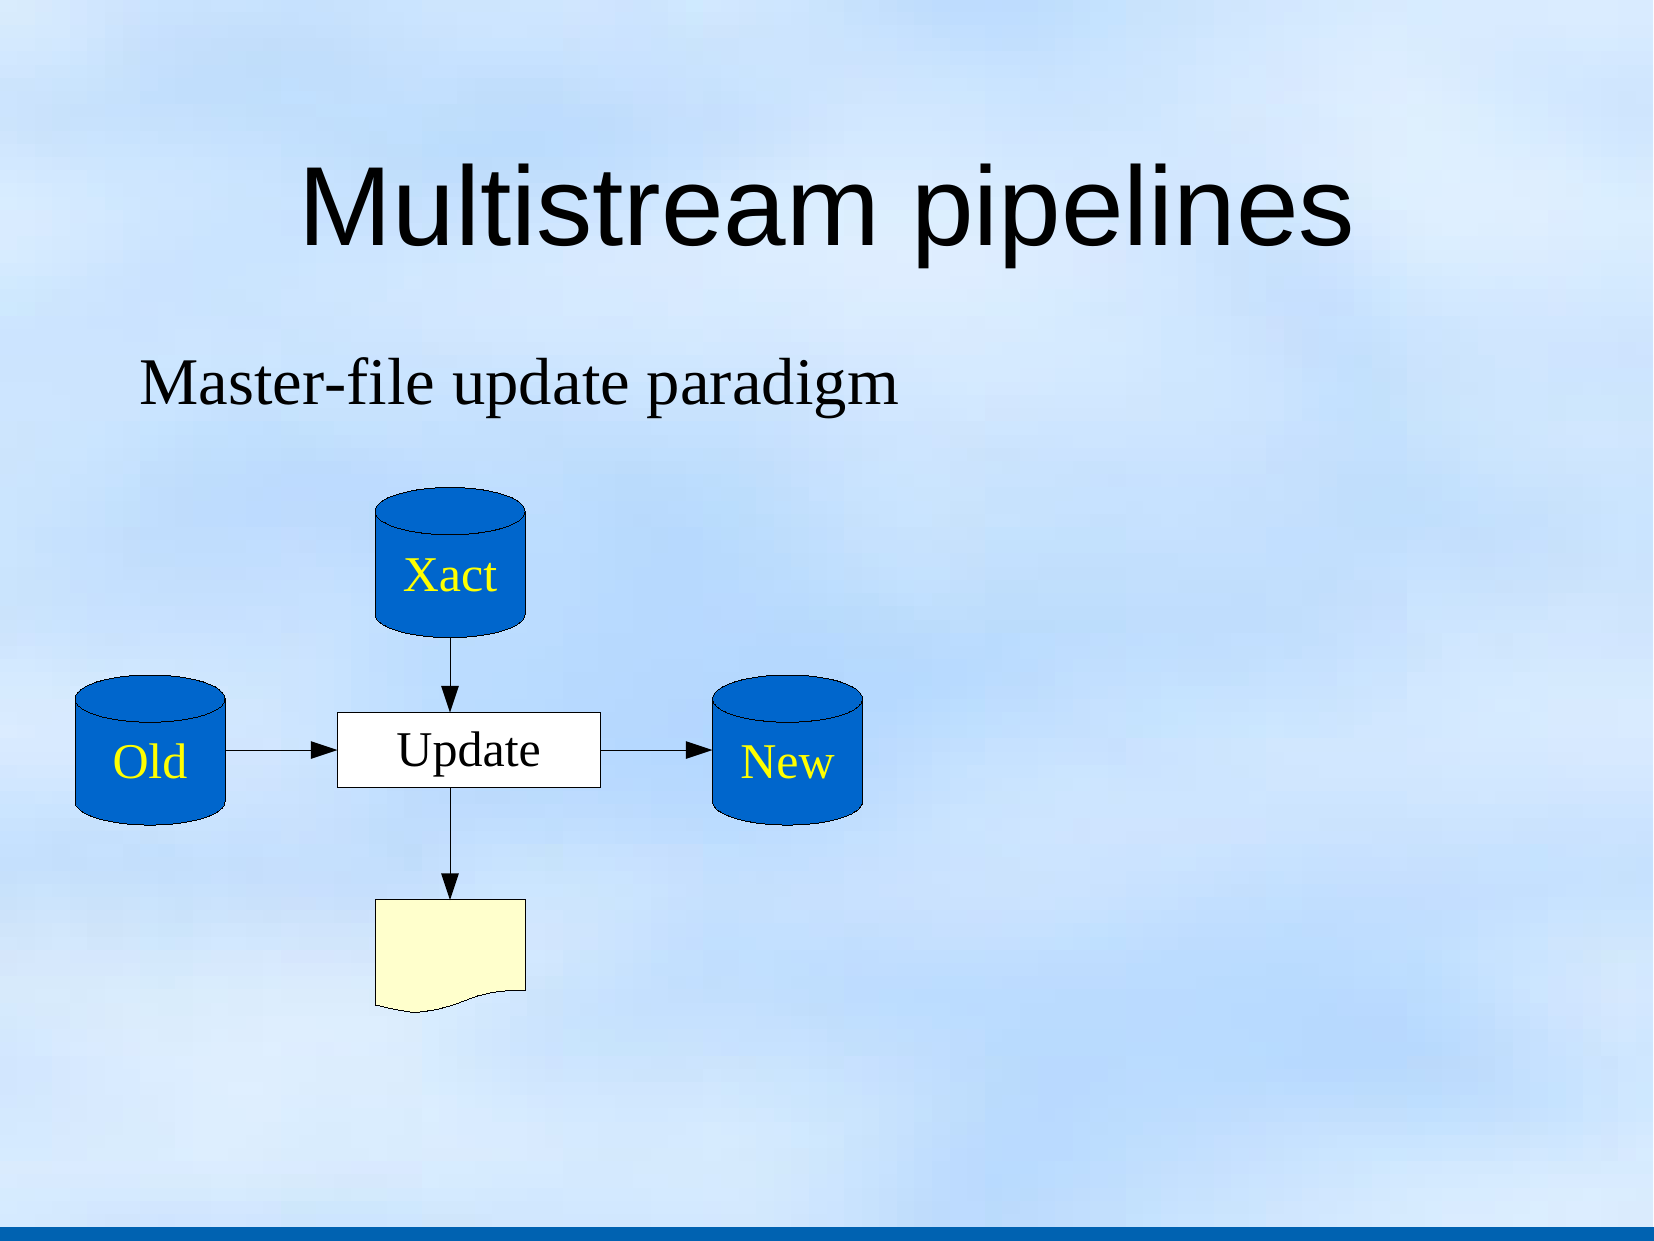

# Multistream pipelines
Master-file update paradigm
Xact
Old
New
Update